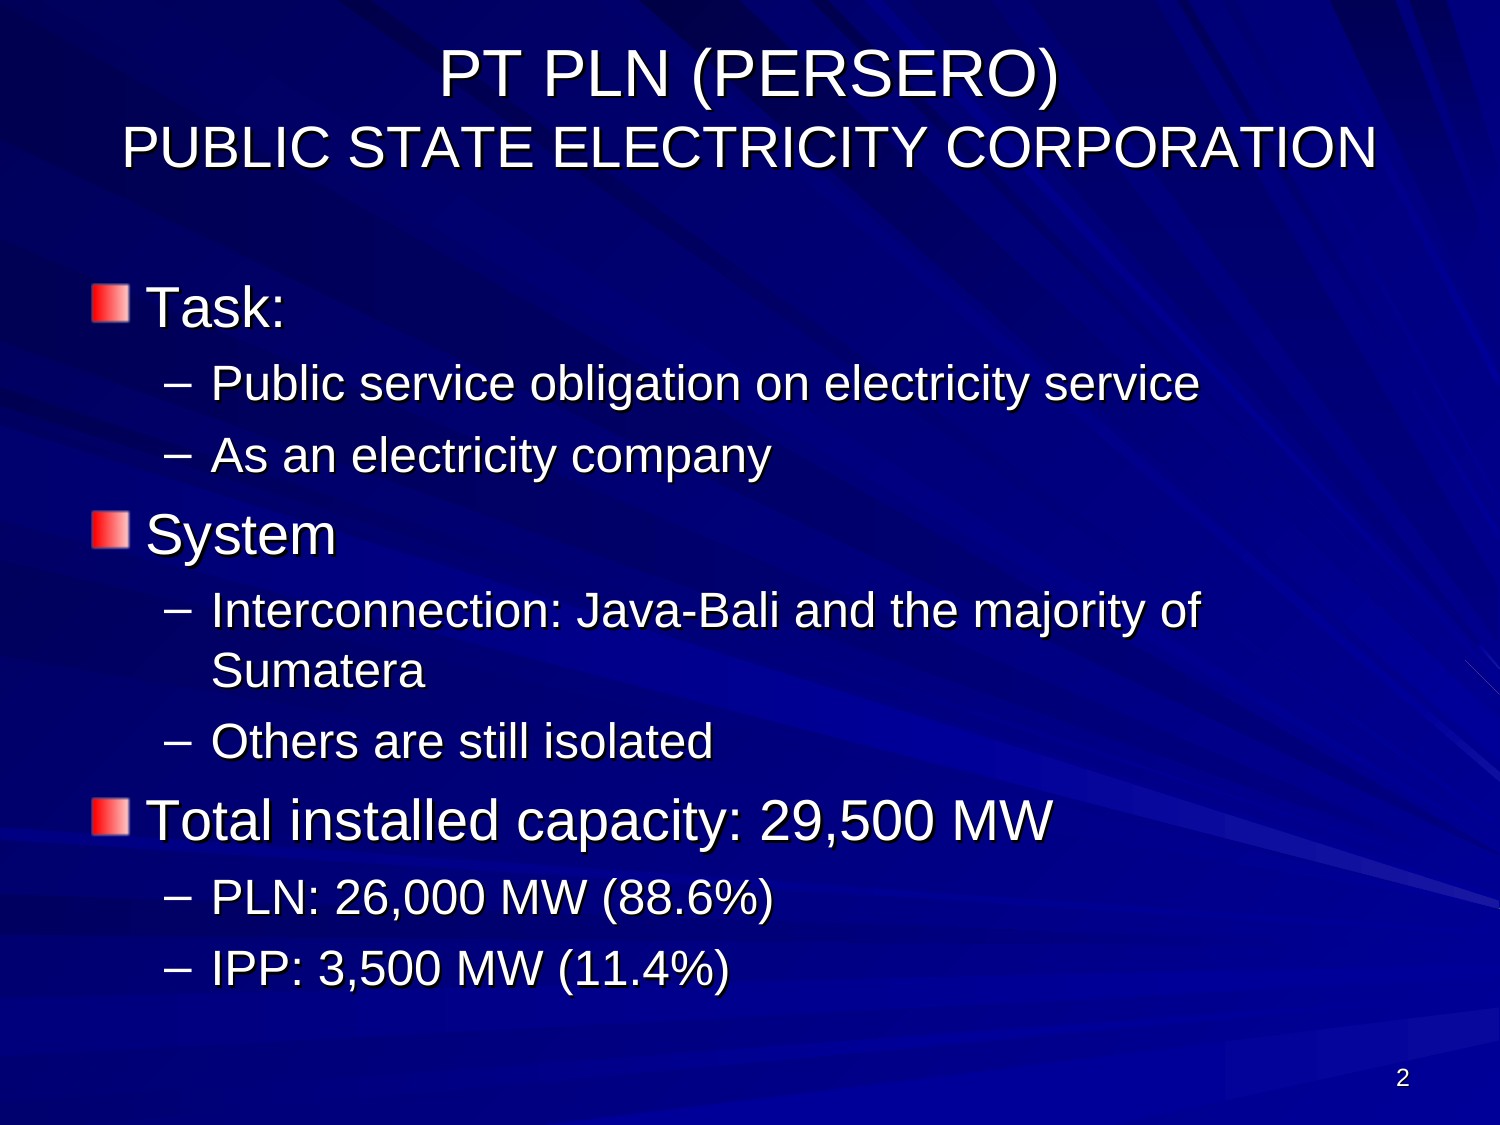

# PT PLN (PERSERO) PUBLIC STATE ELECTRICITY CORPORATION
Task:
Public service obligation on electricity service
As an electricity company
System
Interconnection: Java-Bali and the majority of Sumatera
Others are still isolated
Total installed capacity: 29,500 MW
PLN: 26,000 MW (88.6%)
IPP: 3,500 MW (11.4%)